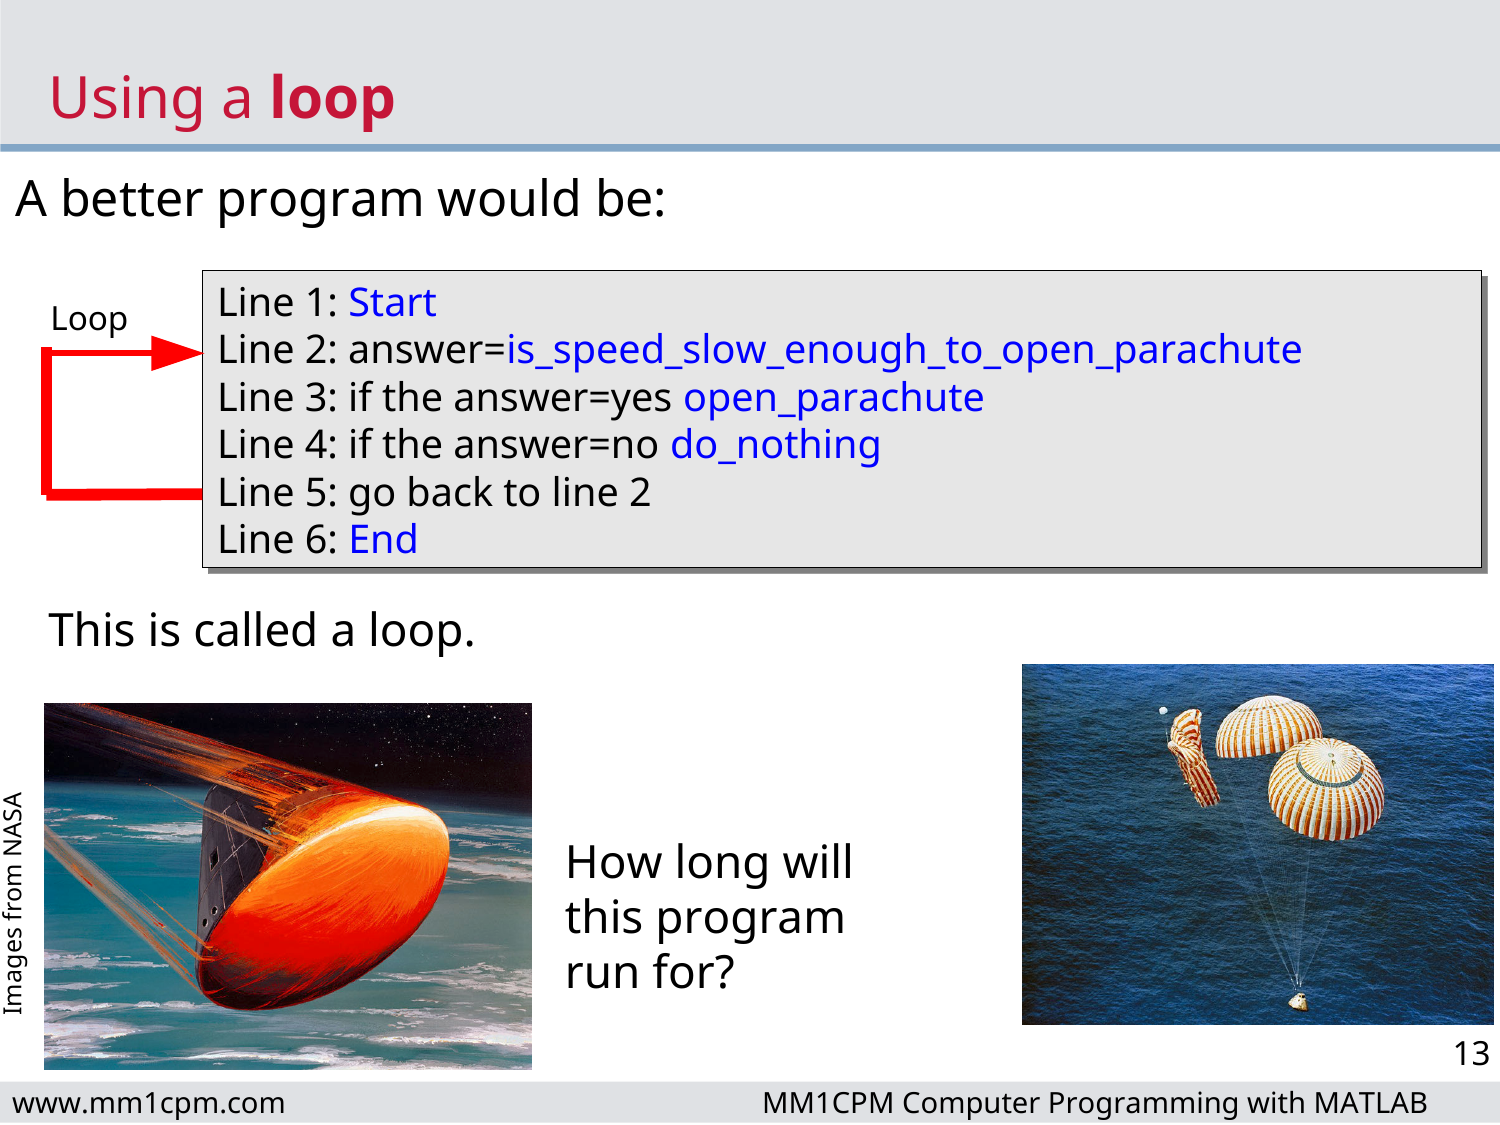

# Using a loop
A better program would be:
Line 1: Start
Line 2: answer=is_speed_slow_enough_to_open_parachute
Line 3: if the answer=yes open_parachute
Line 4: if the answer=no do_nothing
Line 5: go back to line 2
Line 6: End
Loop
This is called a loop.
How long will this program run for?
Images from NASA